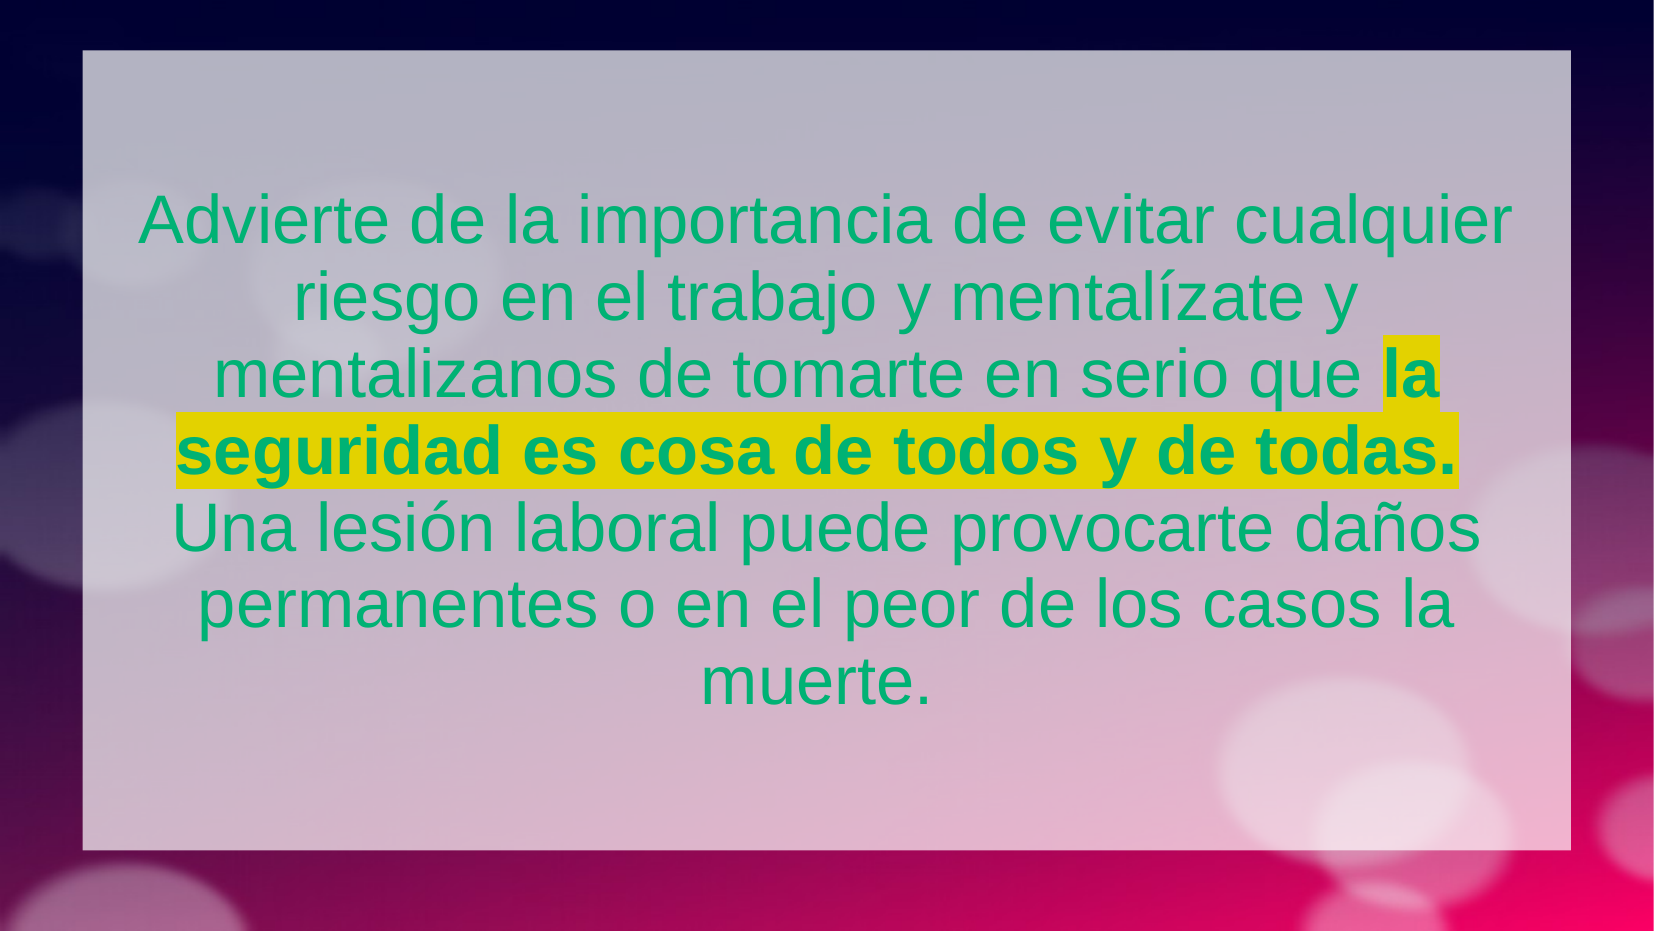

# Advierte de la importancia de evitar cualquier riesgo en el trabajo y mentalízate y mentalizanos de tomarte en serio que la seguridad es cosa de todos y de todas. Una lesión laboral puede provocarte daños permanentes o en el peor de los casos la muerte.